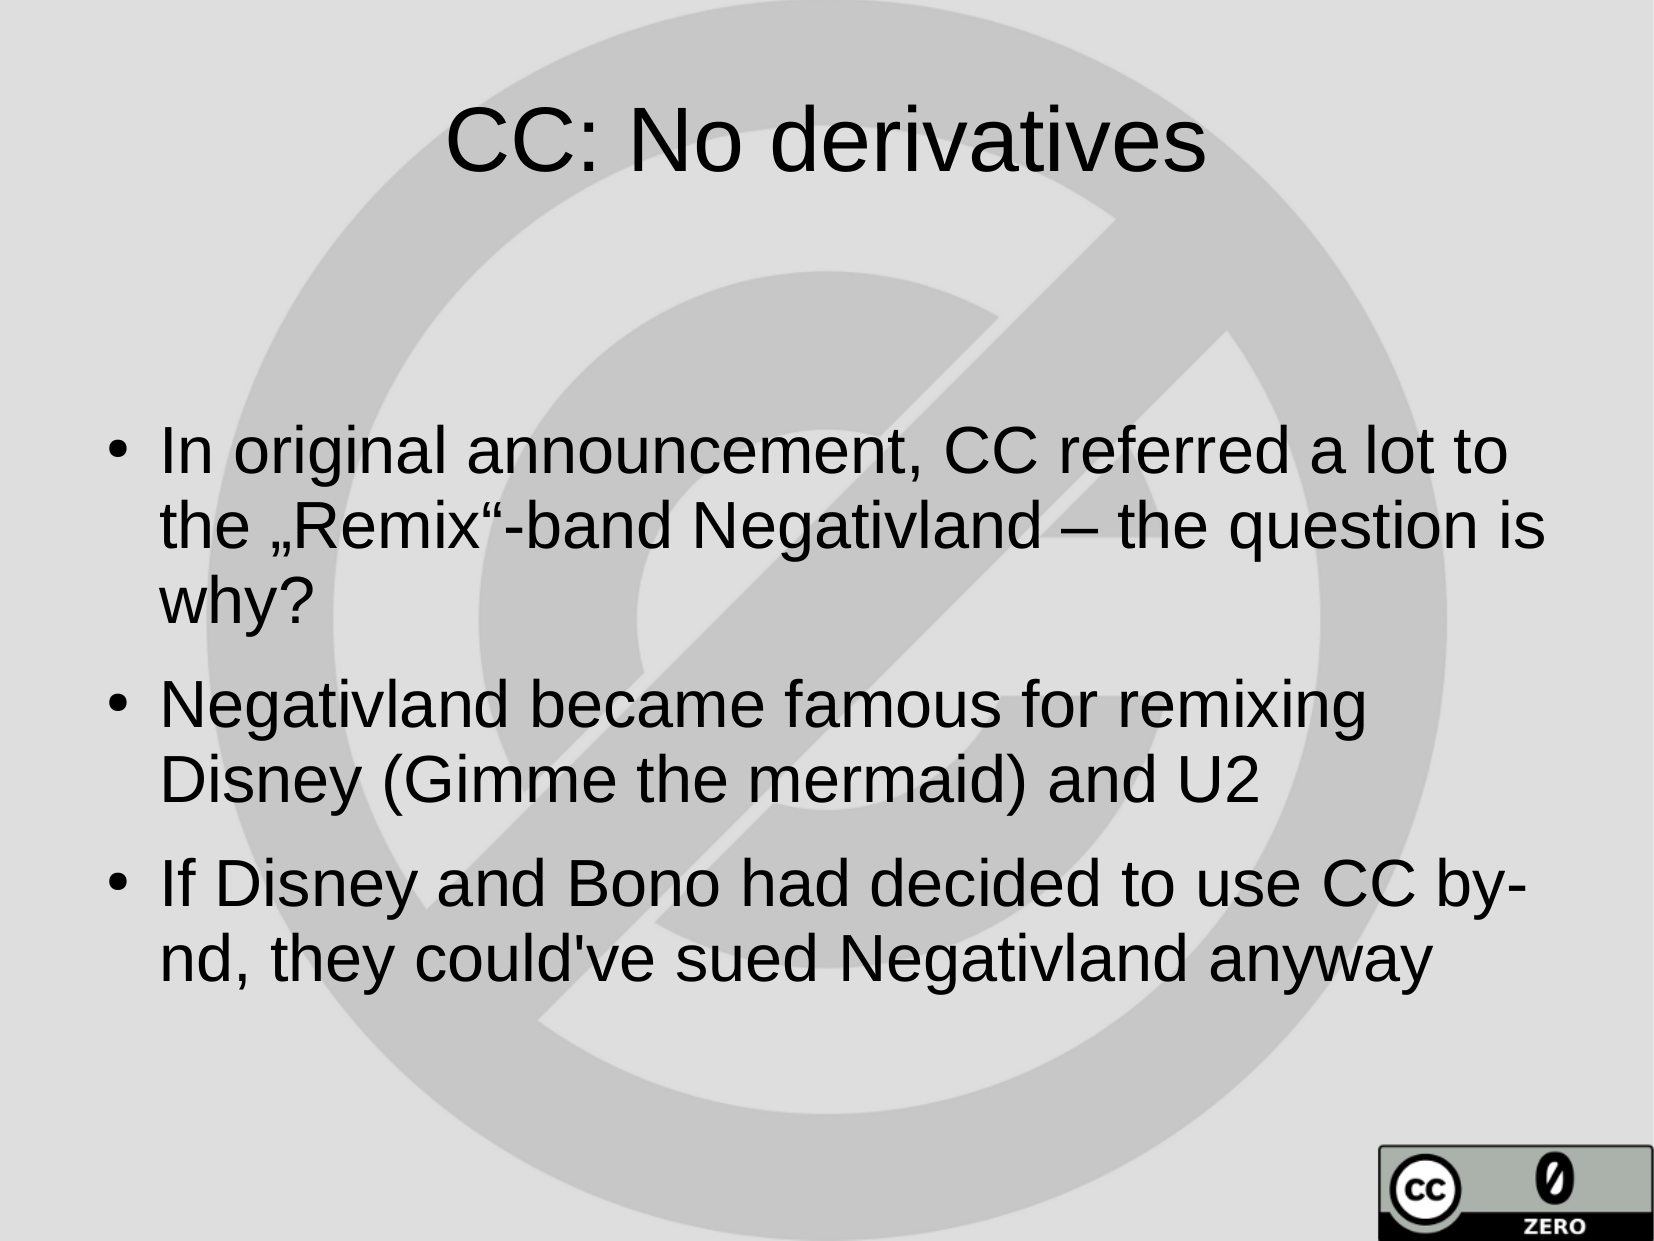

# CC: No derivatives
In original announcement, CC referred a lot to the „Remix“-band Negativland – the question is why?
Negativland became famous for remixing Disney (Gimme the mermaid) and U2
If Disney and Bono had decided to use CC by-nd, they could've sued Negativland anyway